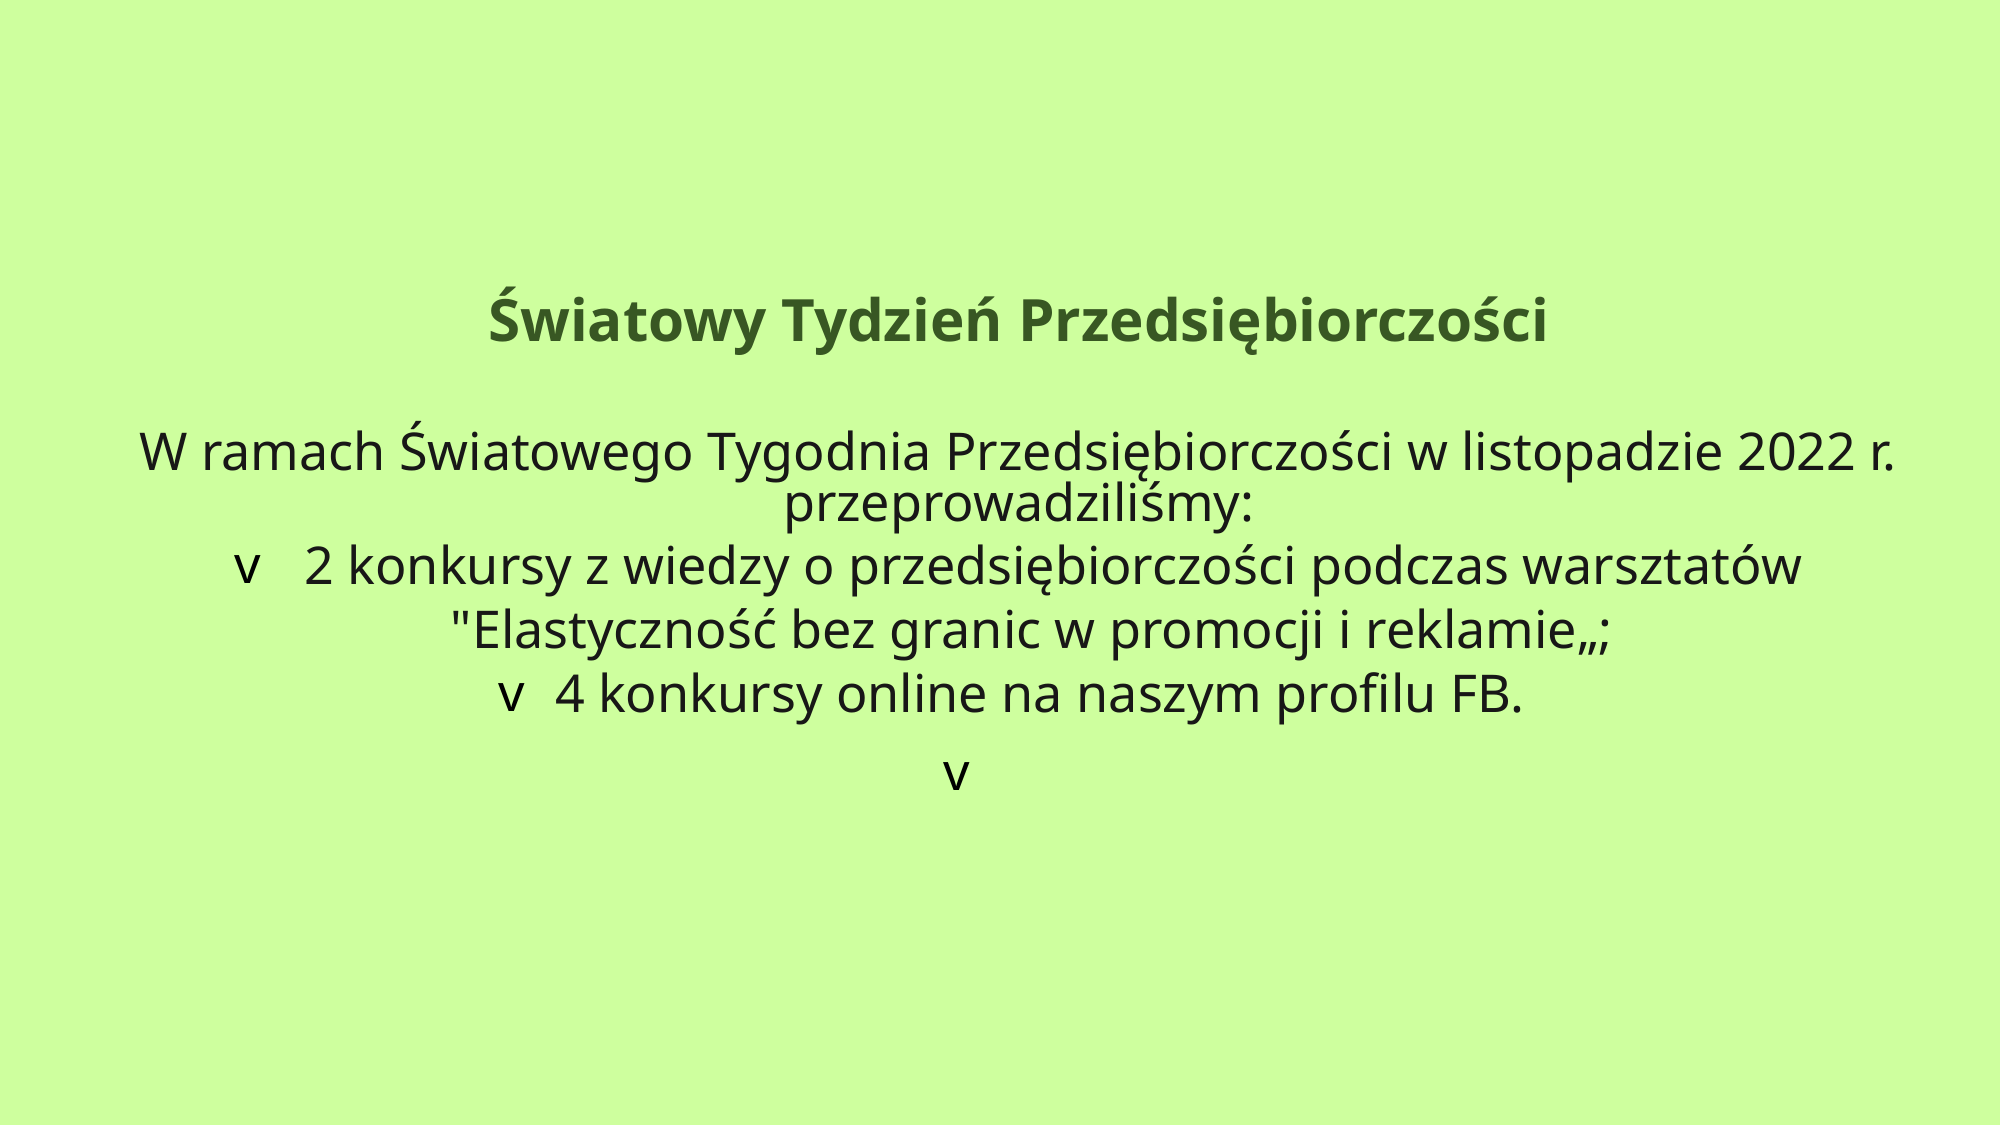

# Światowy Tydzień Przedsiębiorczości
W ramach Światowego Tygodnia Przedsiębiorczości w listopadzie 2022 r. przeprowadziliśmy:
 2 konkursy z wiedzy o przedsiębiorczości podczas warsztatów
 "Elastyczność bez granic w promocji i reklamie„;
4 konkursy online na naszym profilu FB.